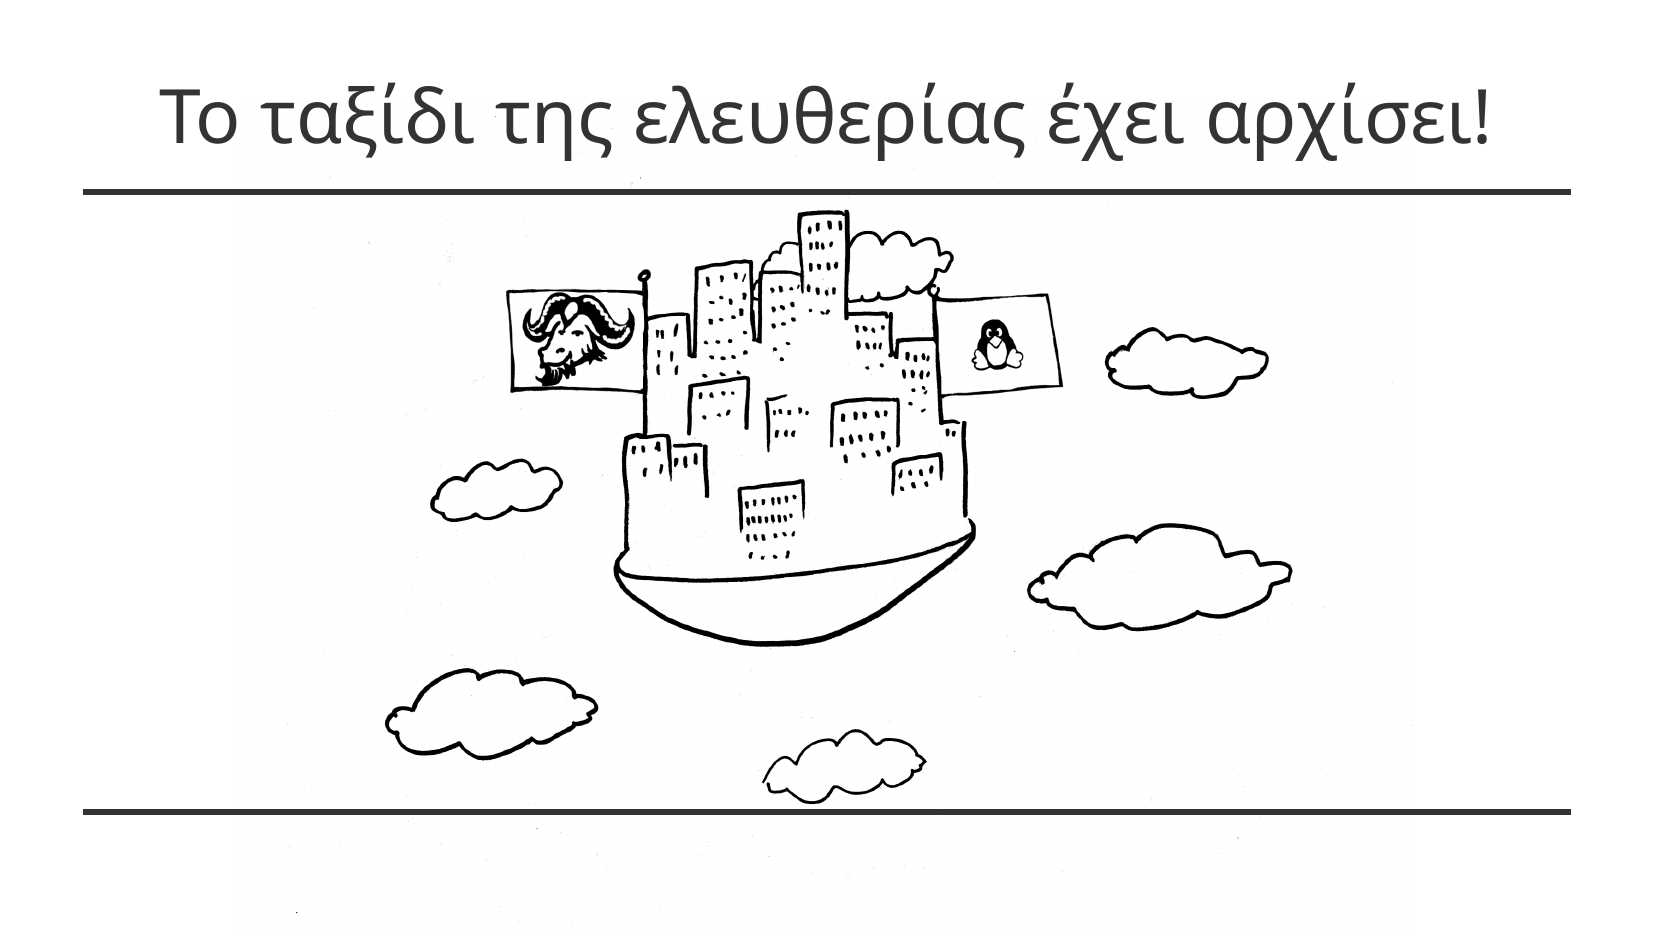

# Το ταξίδι της ελευθερίας έχει αρχίσει!